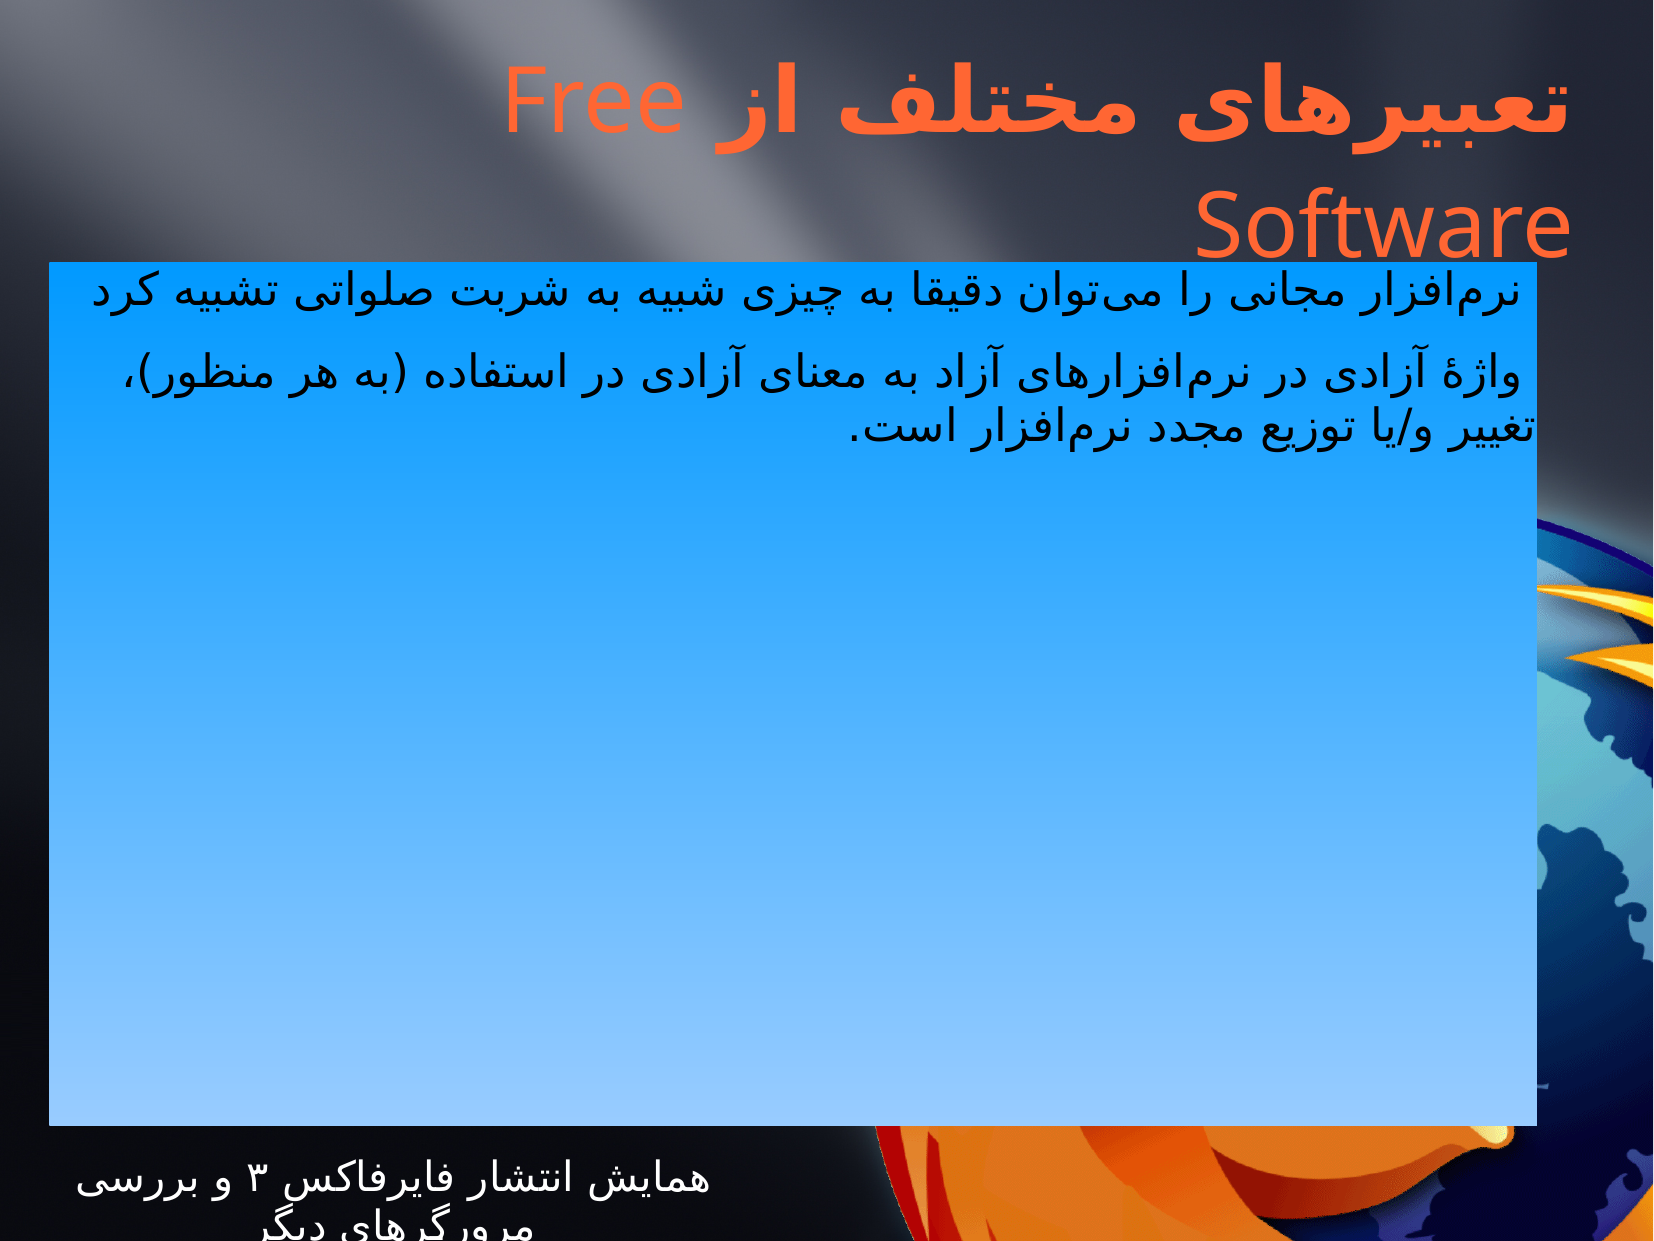

# تعبیر‌های مختلف از Free Software
 نرم‌افزار مجانی را می‌توان دقیقا به چیزی شبیه به شربت صلواتی تشبیه کرد
 واژهٔ آزادی در نرم‌افزارهای آزاد به معنای آزادی در استفاده (به هر منظور)، تغییر و/یا توزیع مجدد نرم‌افزار است.